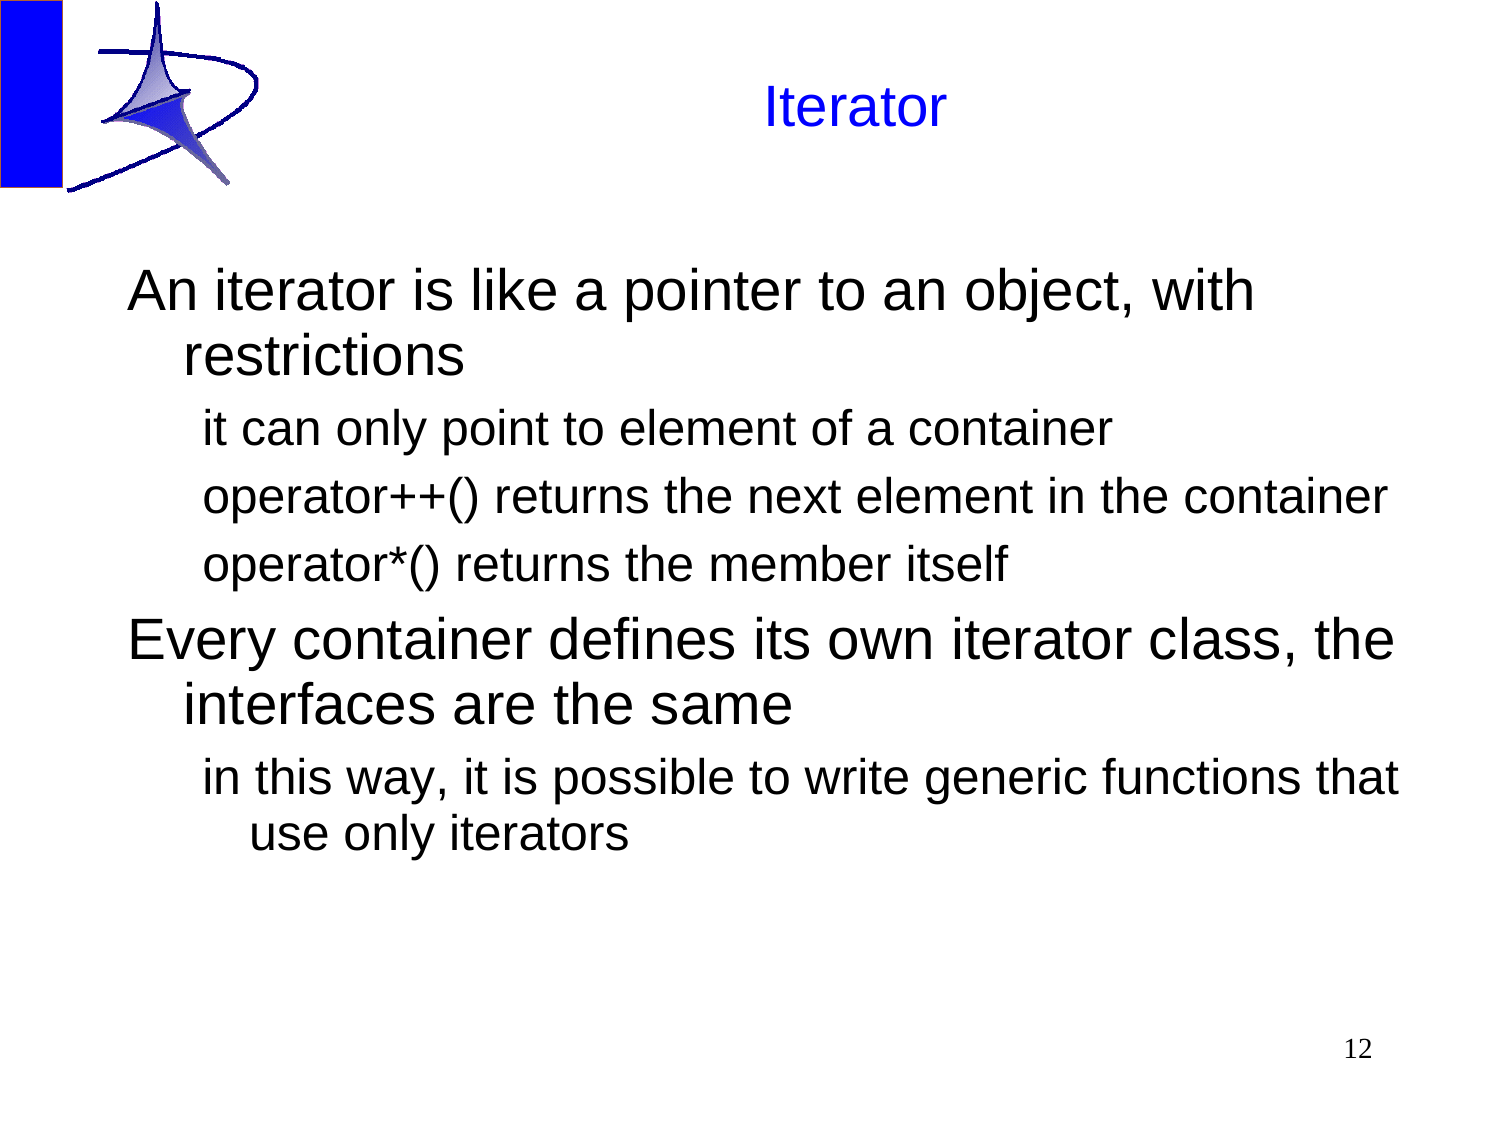

# Iterator
An iterator is like a pointer to an object, with restrictions
it can only point to element of a container
operator++() returns the next element in the container
operator*() returns the member itself
Every container defines its own iterator class, the interfaces are the same
in this way, it is possible to write generic functions that use only iterators
12